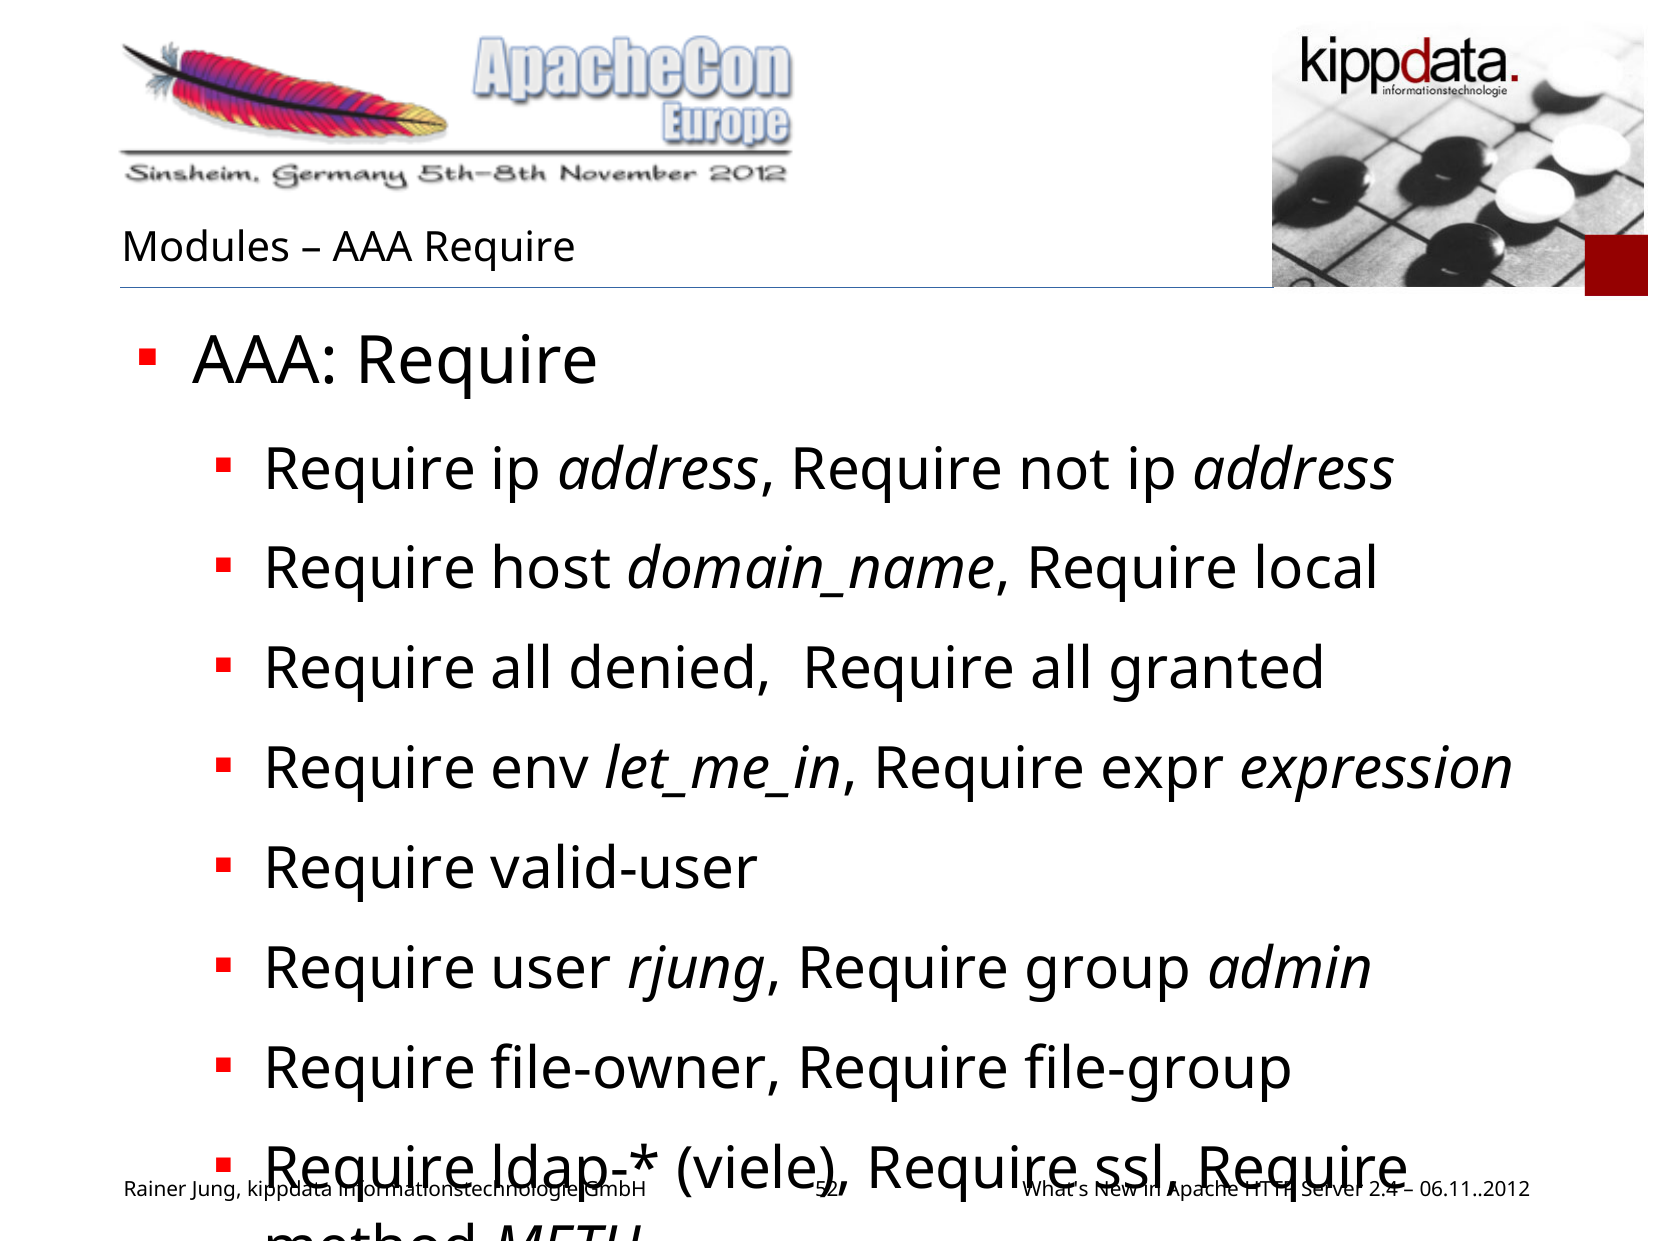

# Modules – AAA Require
AAA: Require
Require ip address, Require not ip address
Require host domain_name, Require local
Require all denied, Require all granted
Require env let_me_in, Require expr expression
Require valid-user
Require user rjung, Require group admin
Require file-owner, Require file-group
Require ldap-* (viele), Require ssl, Require method METH